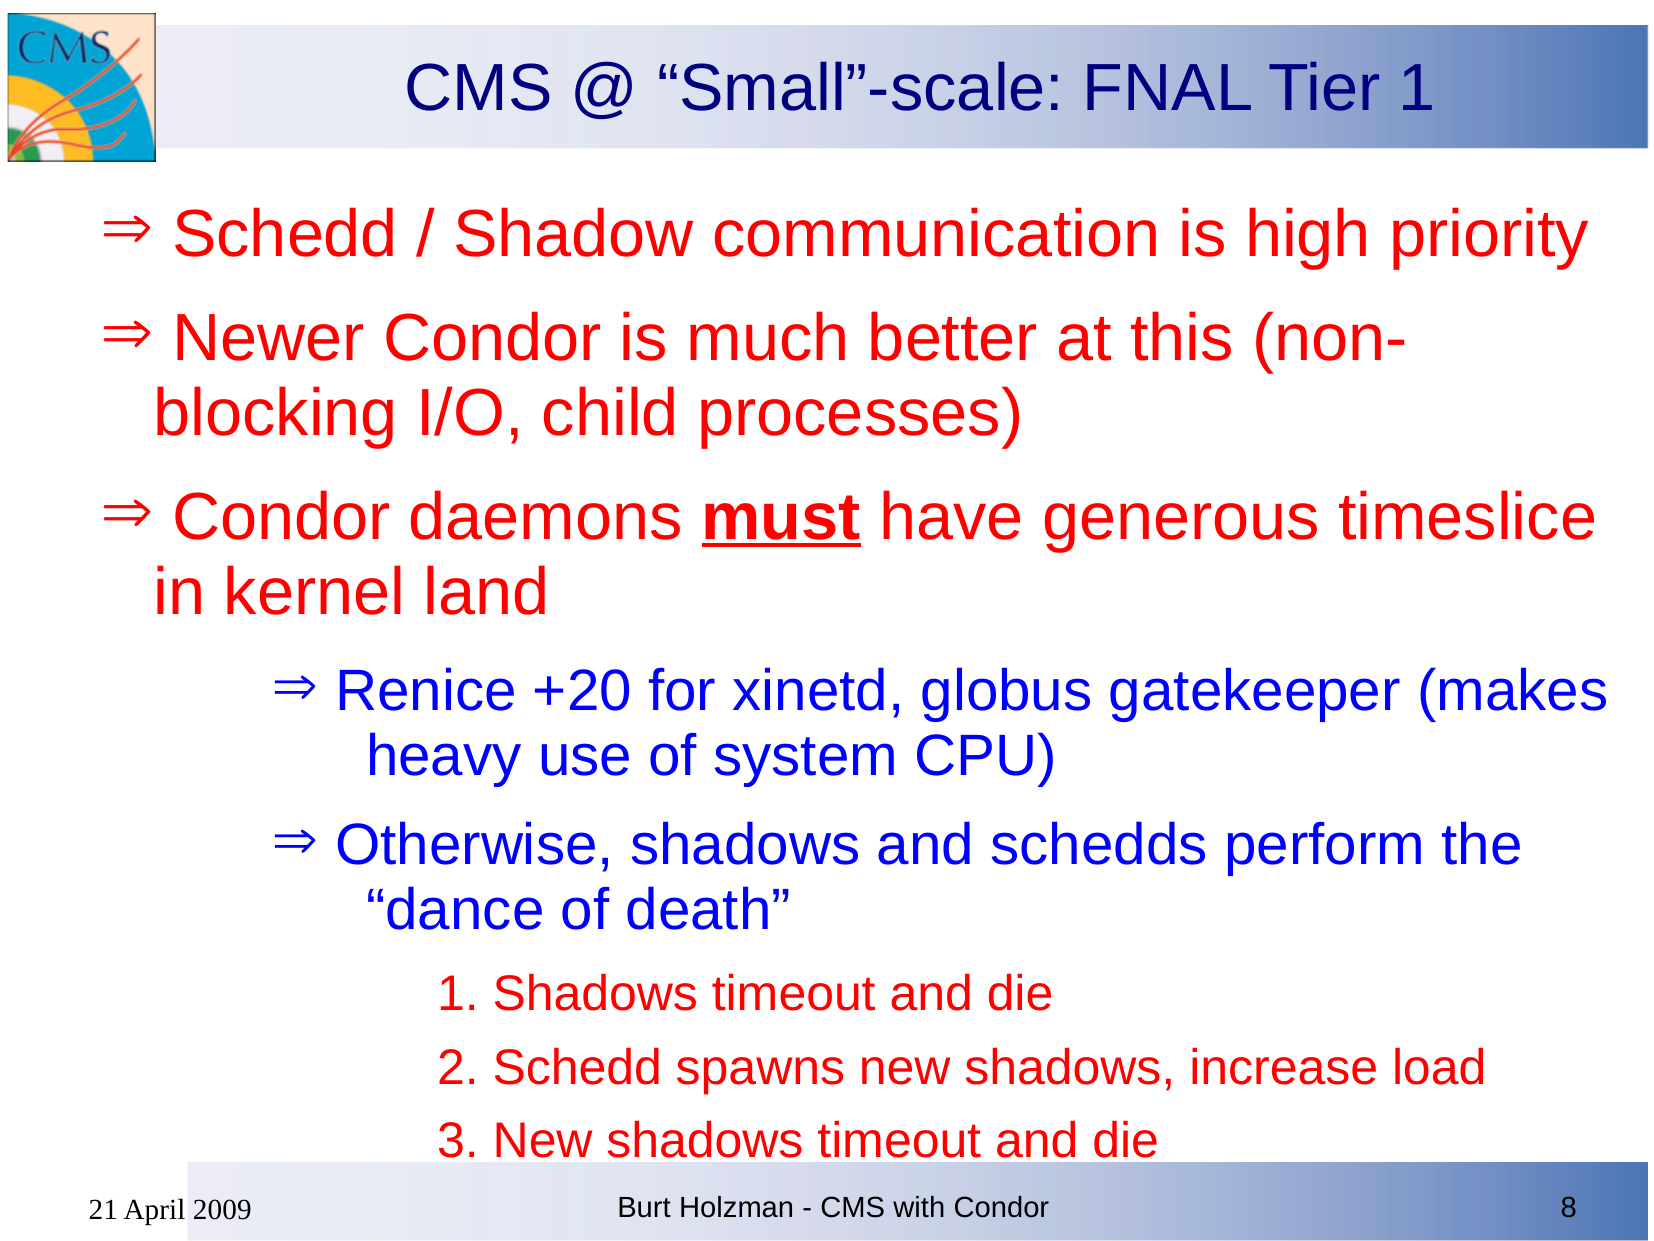

# CMS @ “Small”-scale: FNAL Tier 1
 Schedd / Shadow communication is high priority
 Newer Condor is much better at this (non-blocking I/O, child processes)
 Condor daemons must have generous timeslice in kernel land
 Renice +20 for xinetd, globus gatekeeper (makes heavy use of system CPU)
 Otherwise, shadows and schedds perform the “dance of death”
 Shadows timeout and die
 Schedd spawns new shadows, increase load
 New shadows timeout and die
Burt Holzman - CMS with Condor
8
21 April 2009